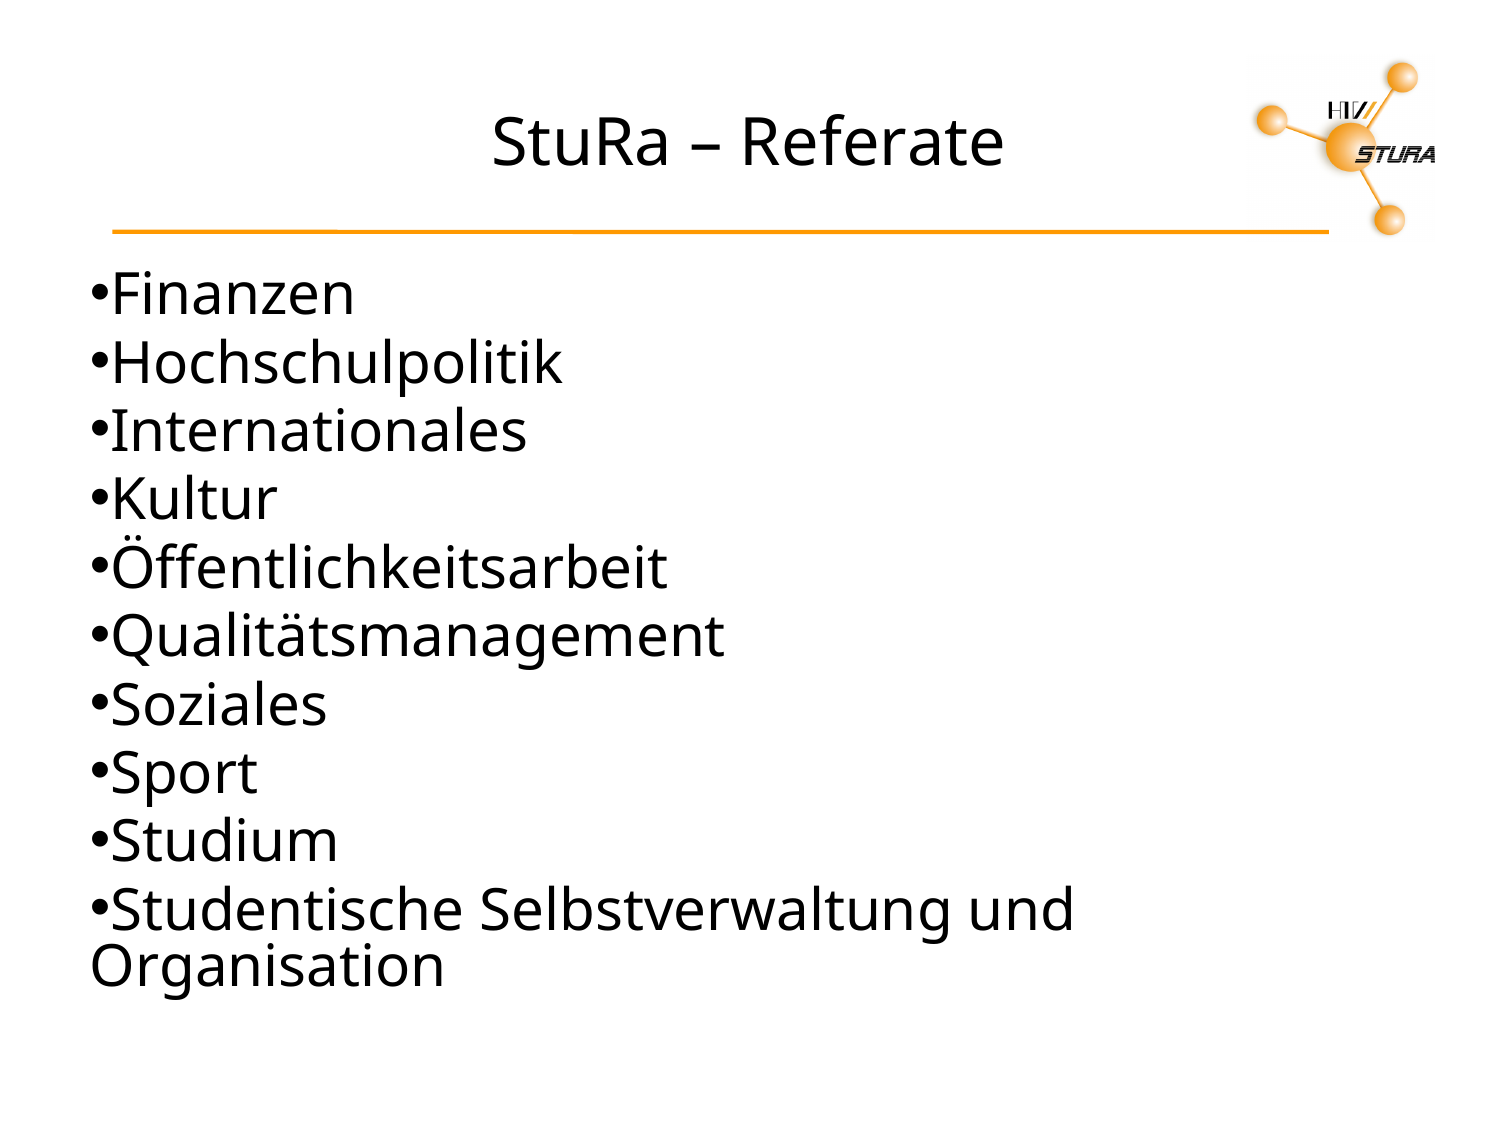

# StuRa – Referate
Finanzen
Hochschulpolitik
Internationales
Kultur
Öffentlichkeitsarbeit
Qualitätsmanagement
Soziales
Sport
Studium
Studentische Selbstverwaltung und Organisation